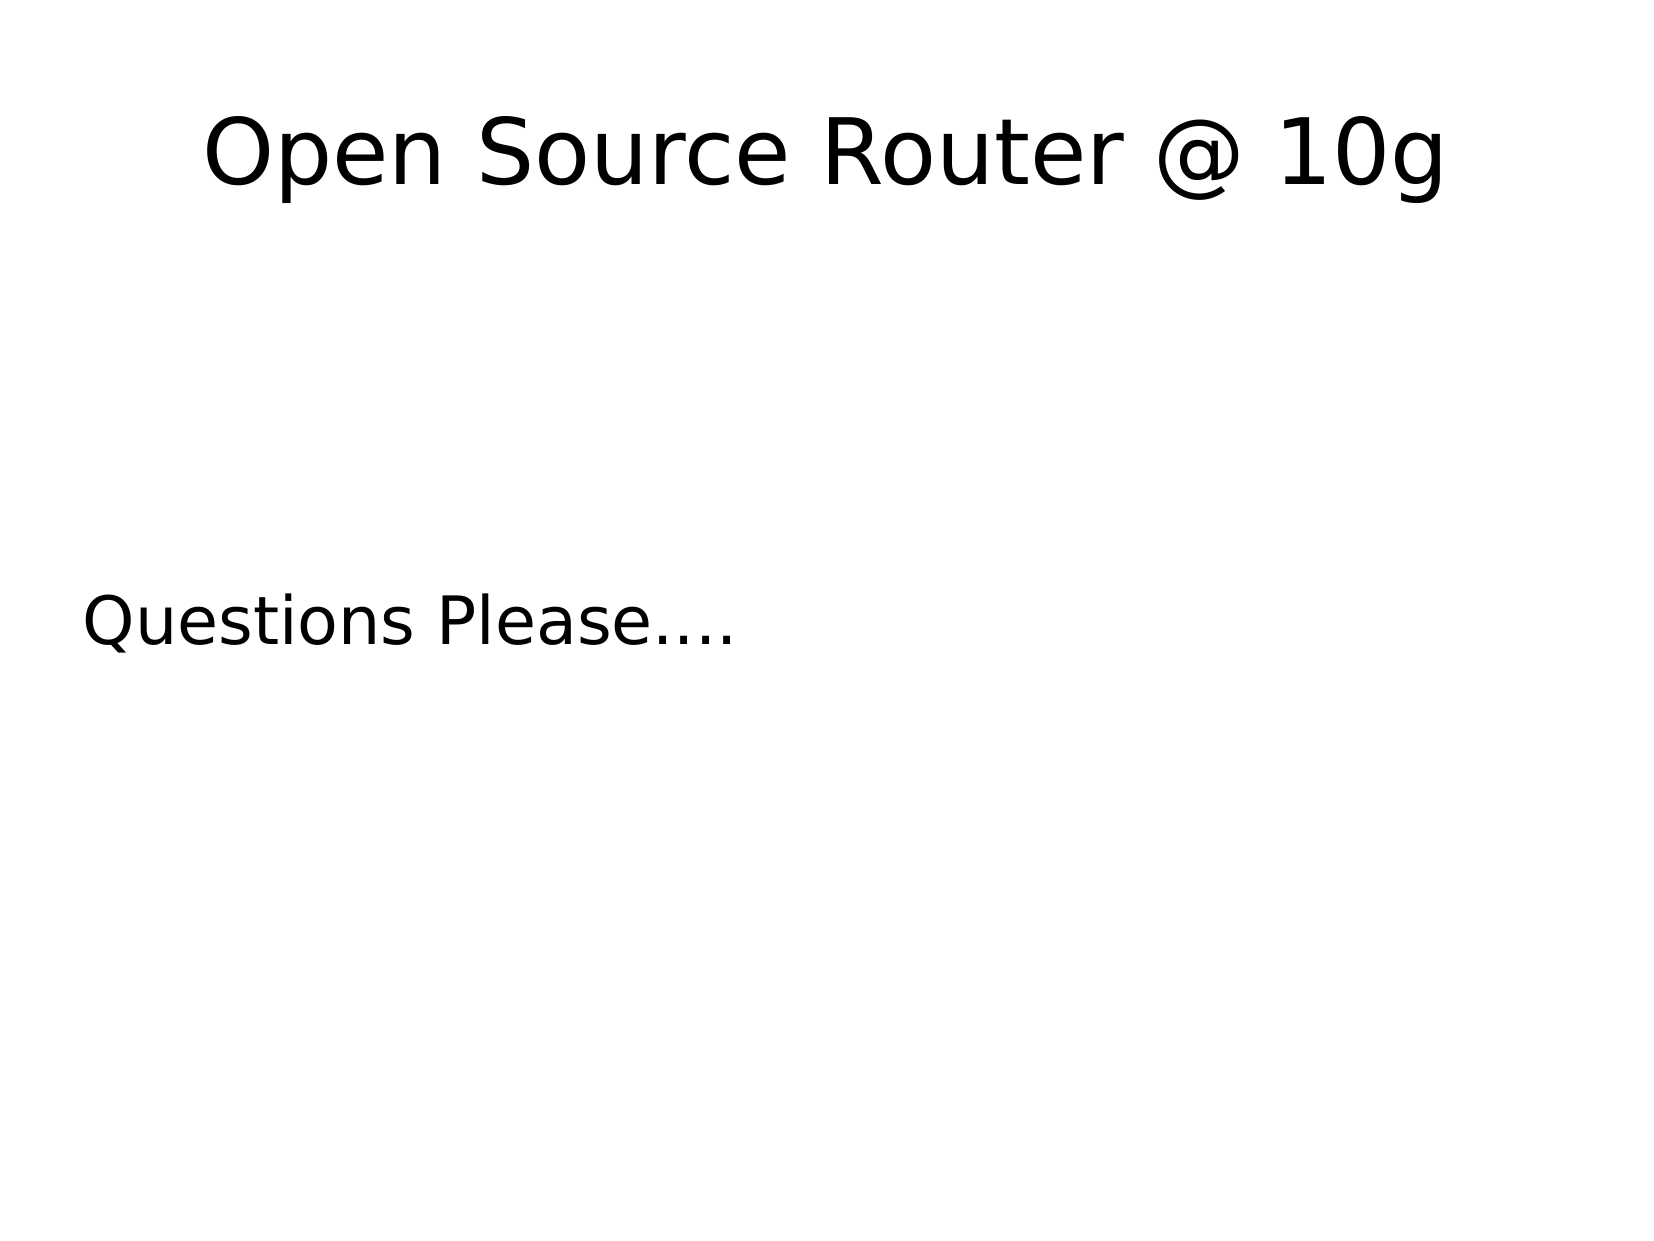

# Open Source Router @ 10g
Questions Please....